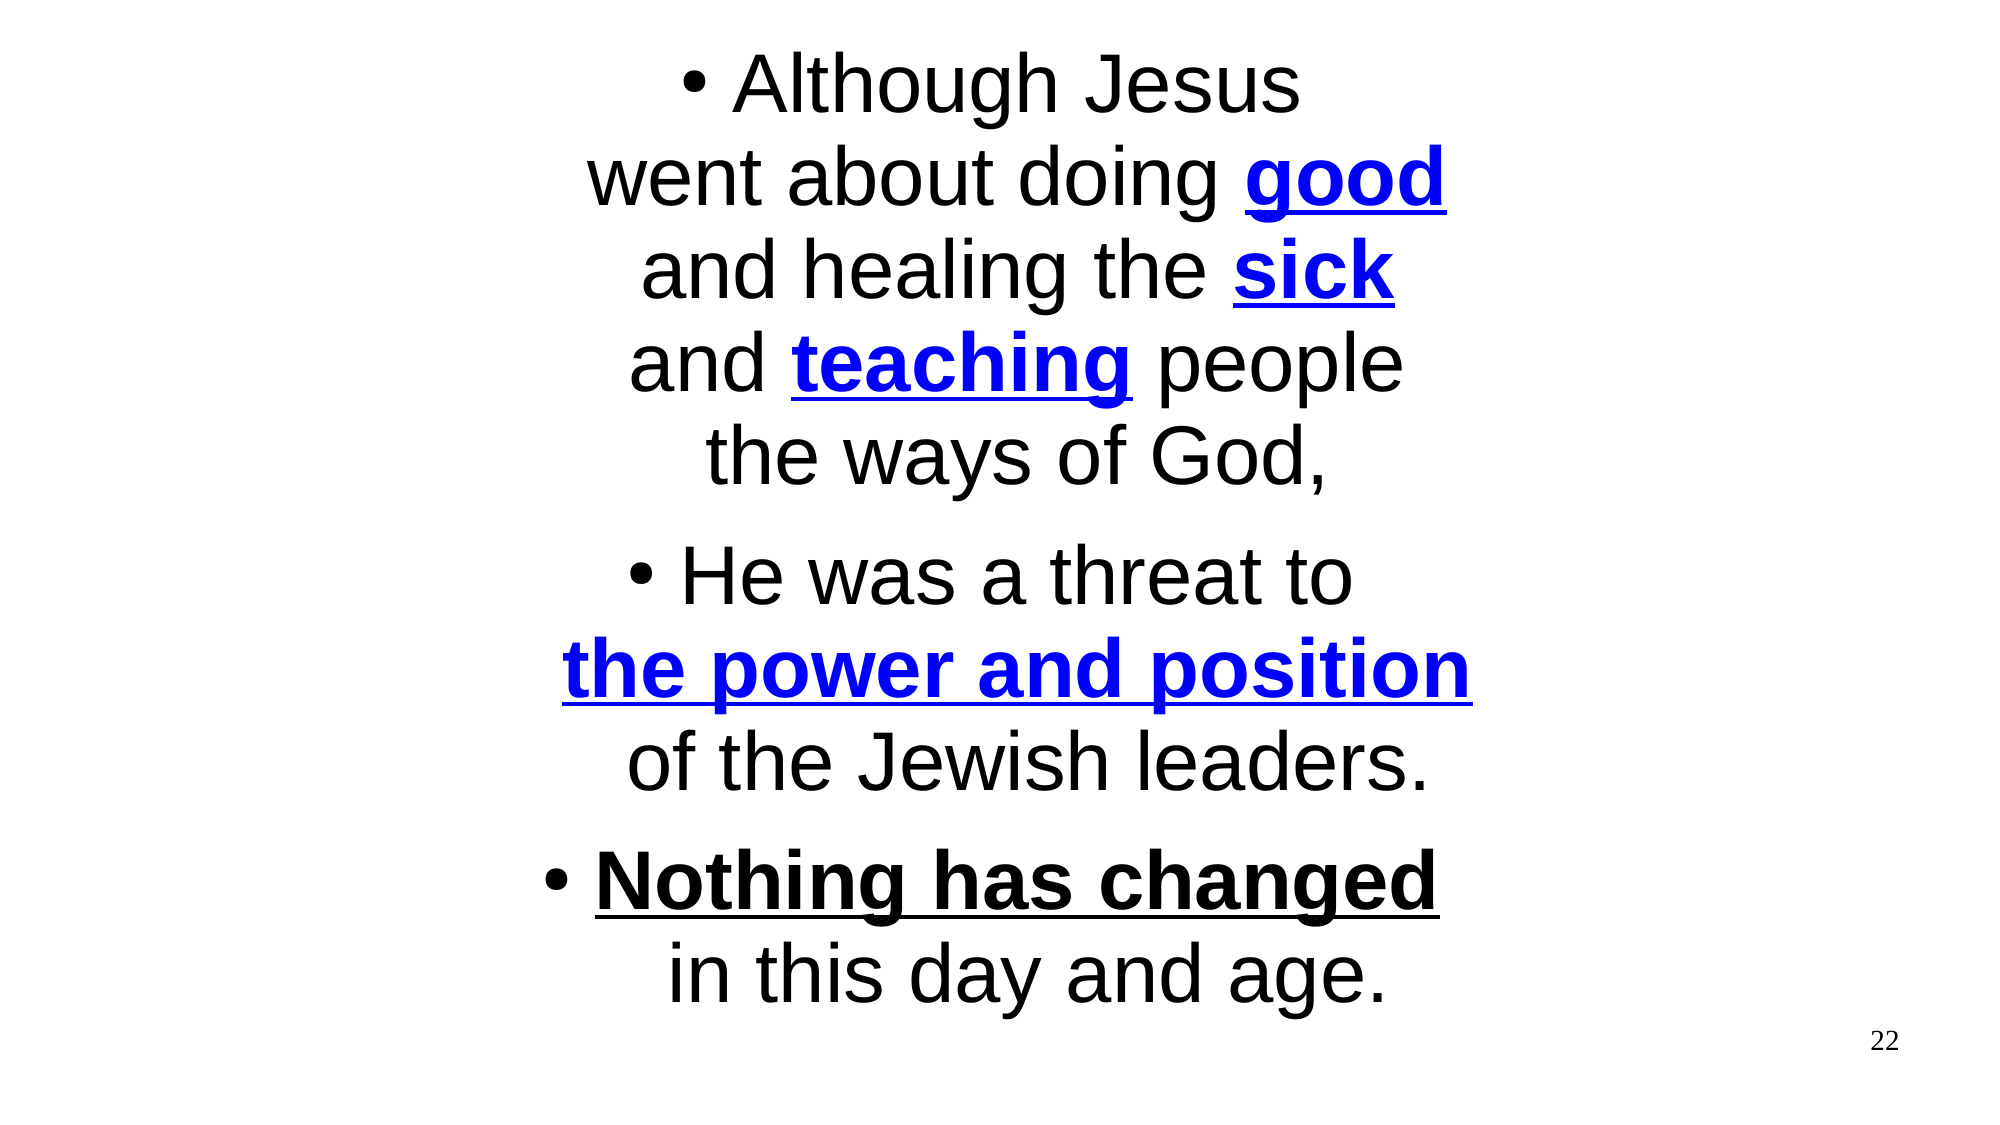

# Although Jesus went about doing good and healing the sick and teaching people the ways of God,
He was a threat to
the power and position
of the Jewish leaders.
Nothing has changed
in this day and age.
22